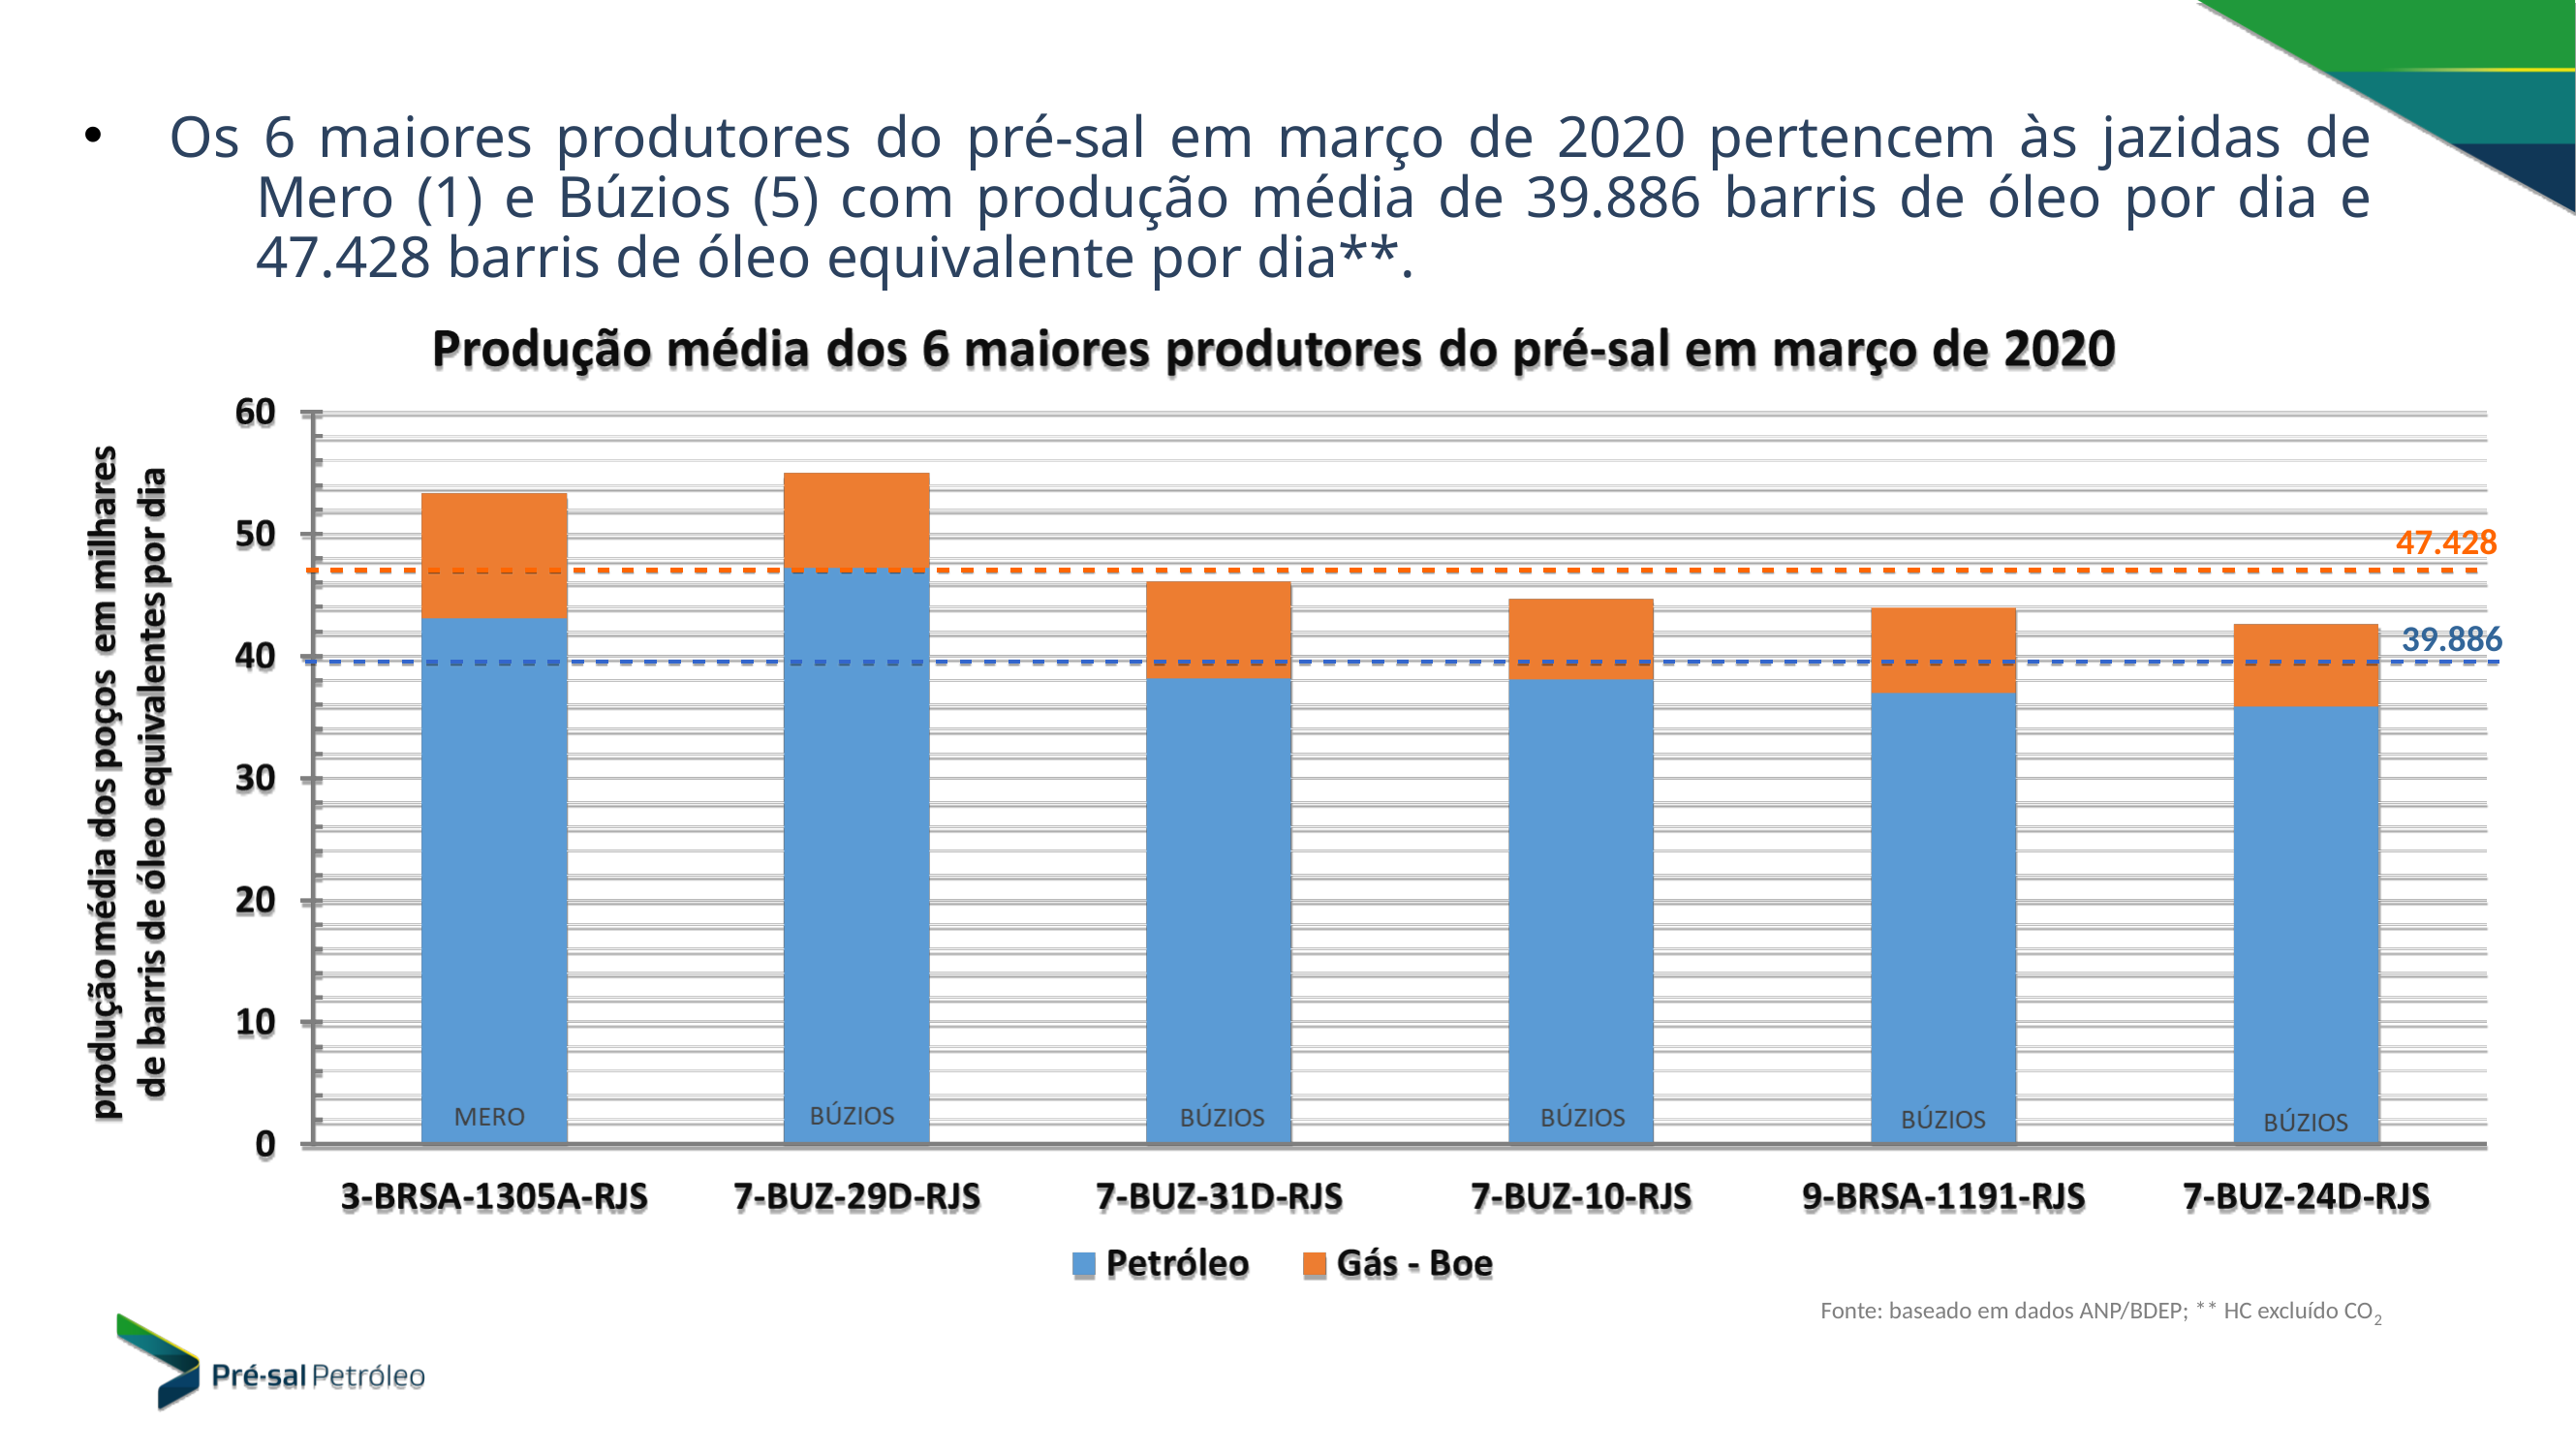

Os 6 maiores produtores do pré-sal em março de 2020 pertencem às jazidas de Mero (1) e Búzios (5) com produção média de 39.886 barris de óleo por dia e 47.428 barris de óleo equivalente por dia**.
47.428
39.886
Fonte: baseado em dados ANP/BDEP; ** HC excluído CO2